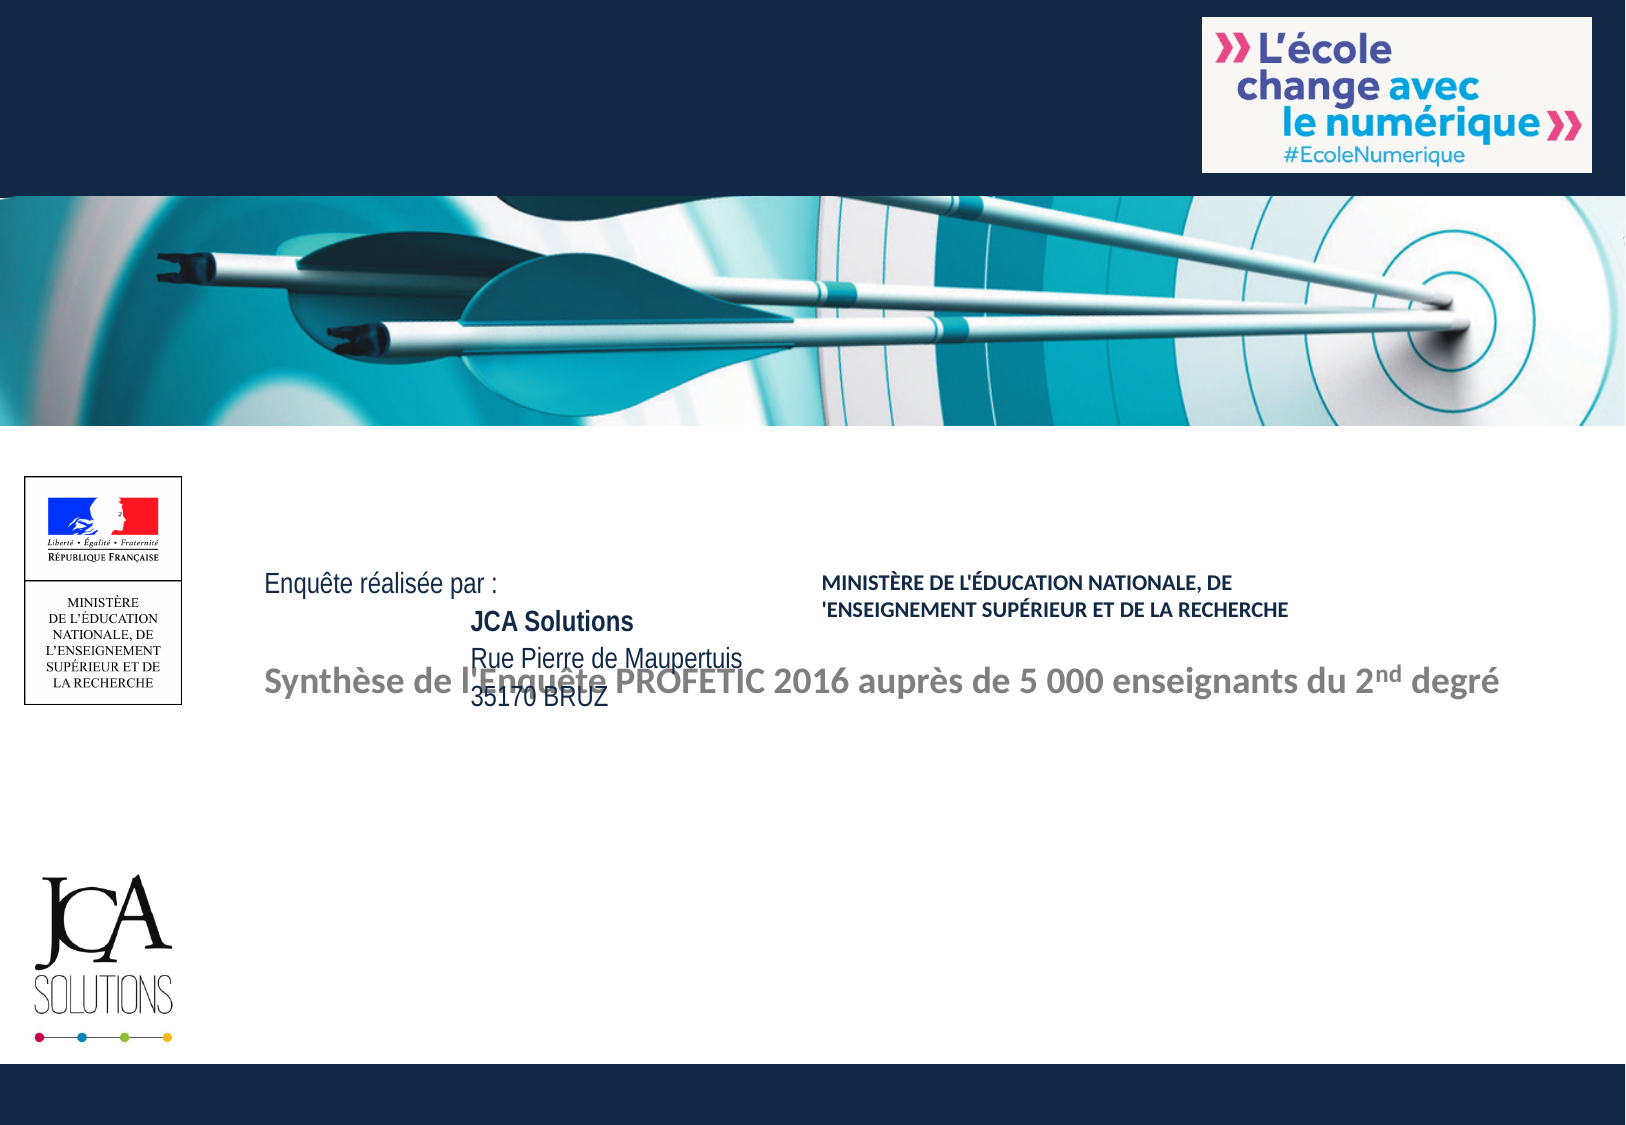

Enquête réalisée par :
JCA Solutions
Rue Pierre de Maupertuis
35170 BRUZ
Ministère de l'éducation nationale, de 'enseignement supérieur et de la recherche
# Synthèse de l'Enquête PROFETIC 2016 auprès de 5 000 enseignants du 2nd degré